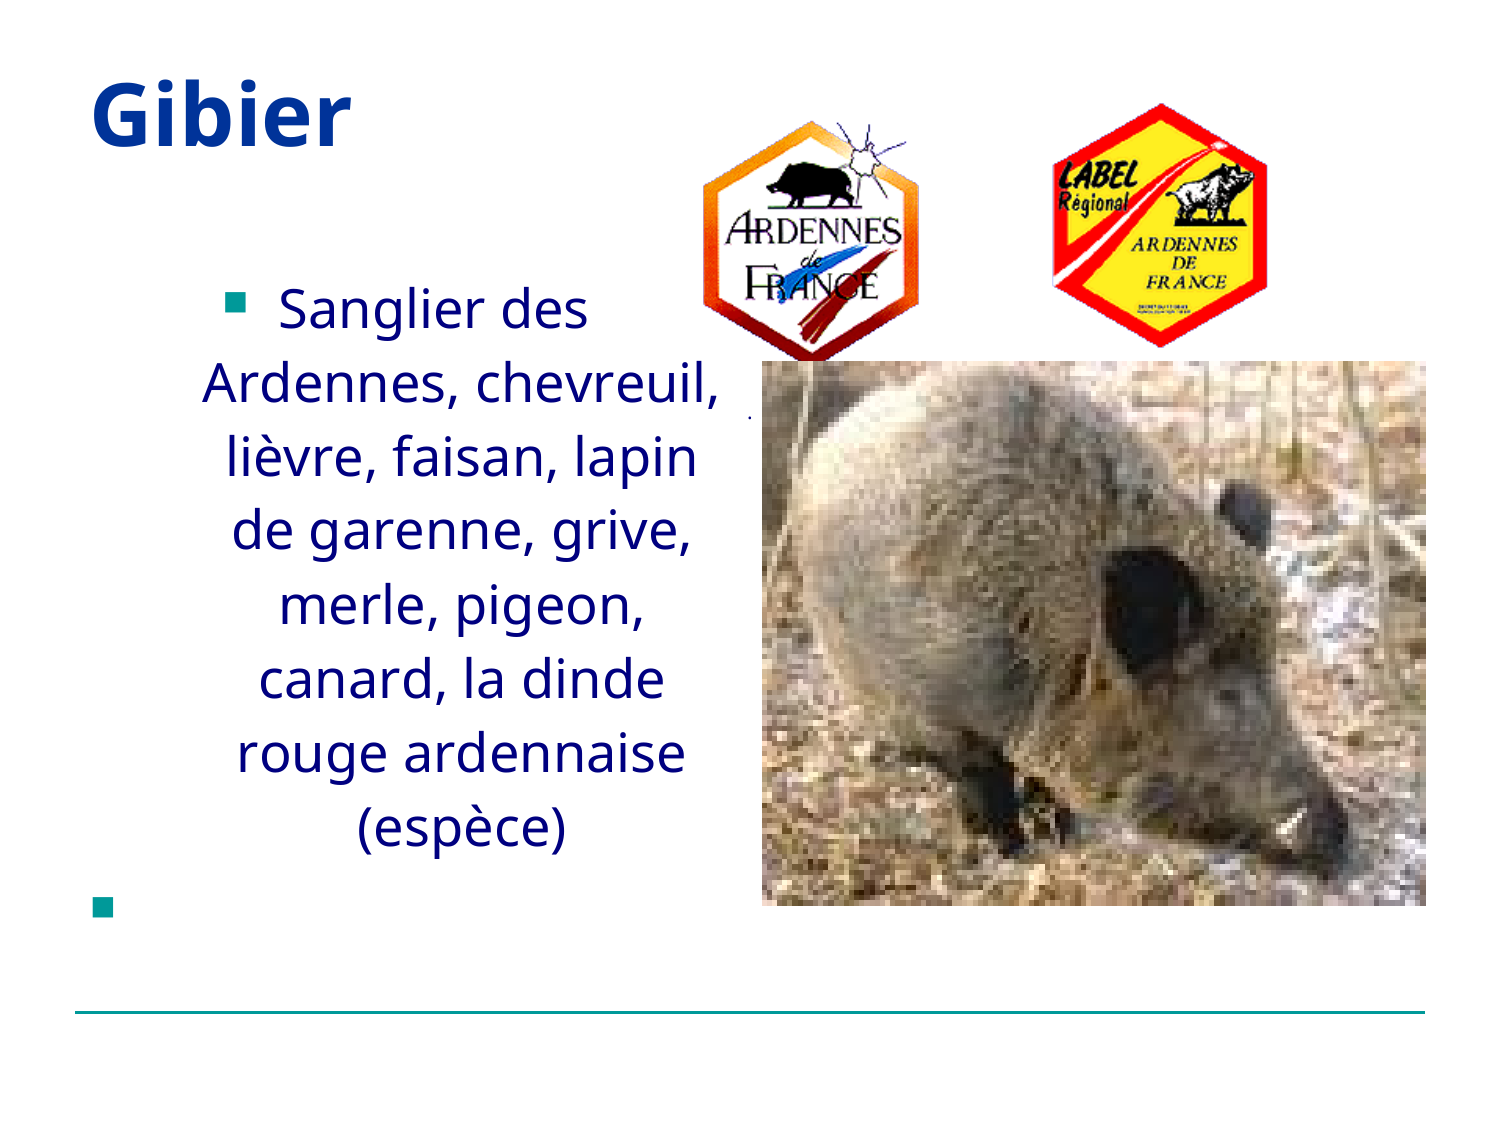

# Gibier
Sanglier des Ardennes, chevreuil, lièvre, faisan, lapin de garenne, grive, merle, pigeon, canard, la dinde rouge ardennaise (espèce)
.